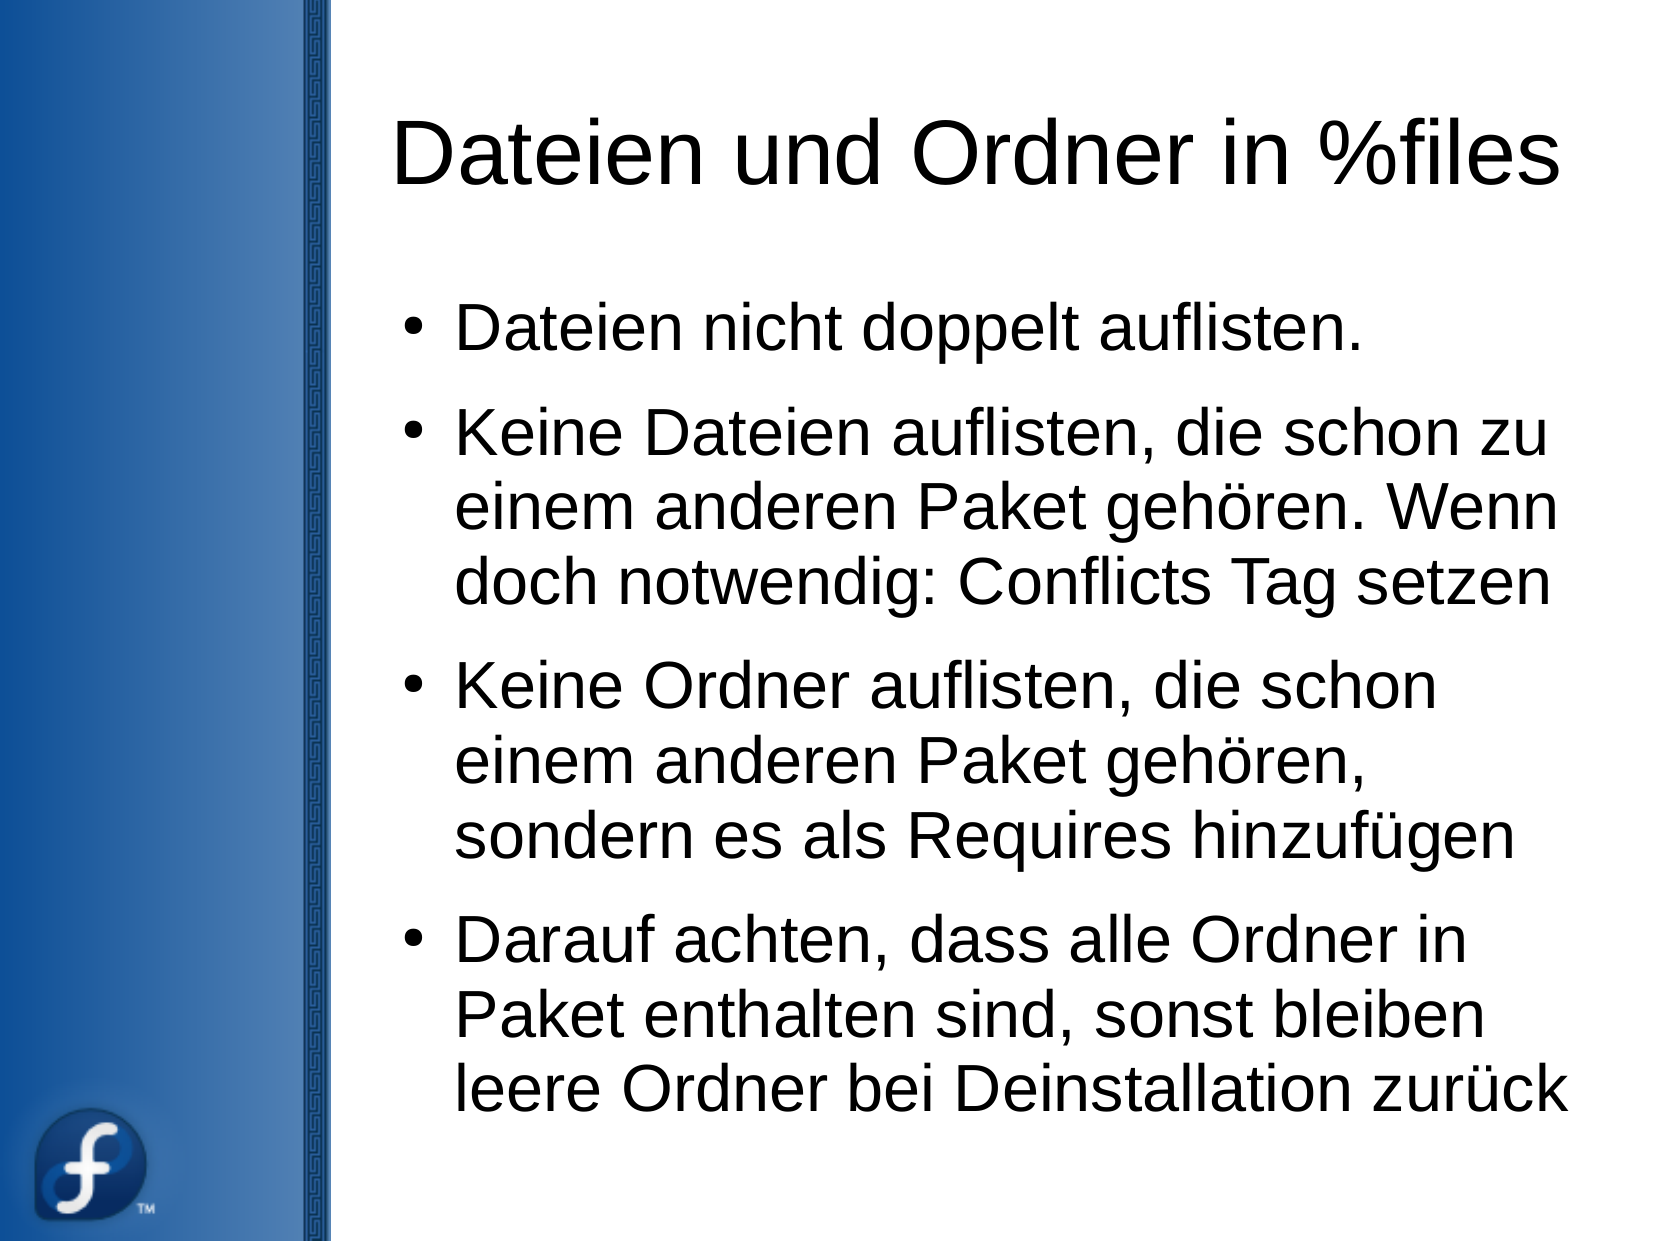

# Dateien und Ordner in %files
Dateien nicht doppelt auflisten.
Keine Dateien auflisten, die schon zu einem anderen Paket gehören. Wenn doch notwendig: Conflicts Tag setzen
Keine Ordner auflisten, die schon einem anderen Paket gehören, sondern es als Requires hinzufügen
Darauf achten, dass alle Ordner in Paket enthalten sind, sonst bleiben leere Ordner bei Deinstallation zurück